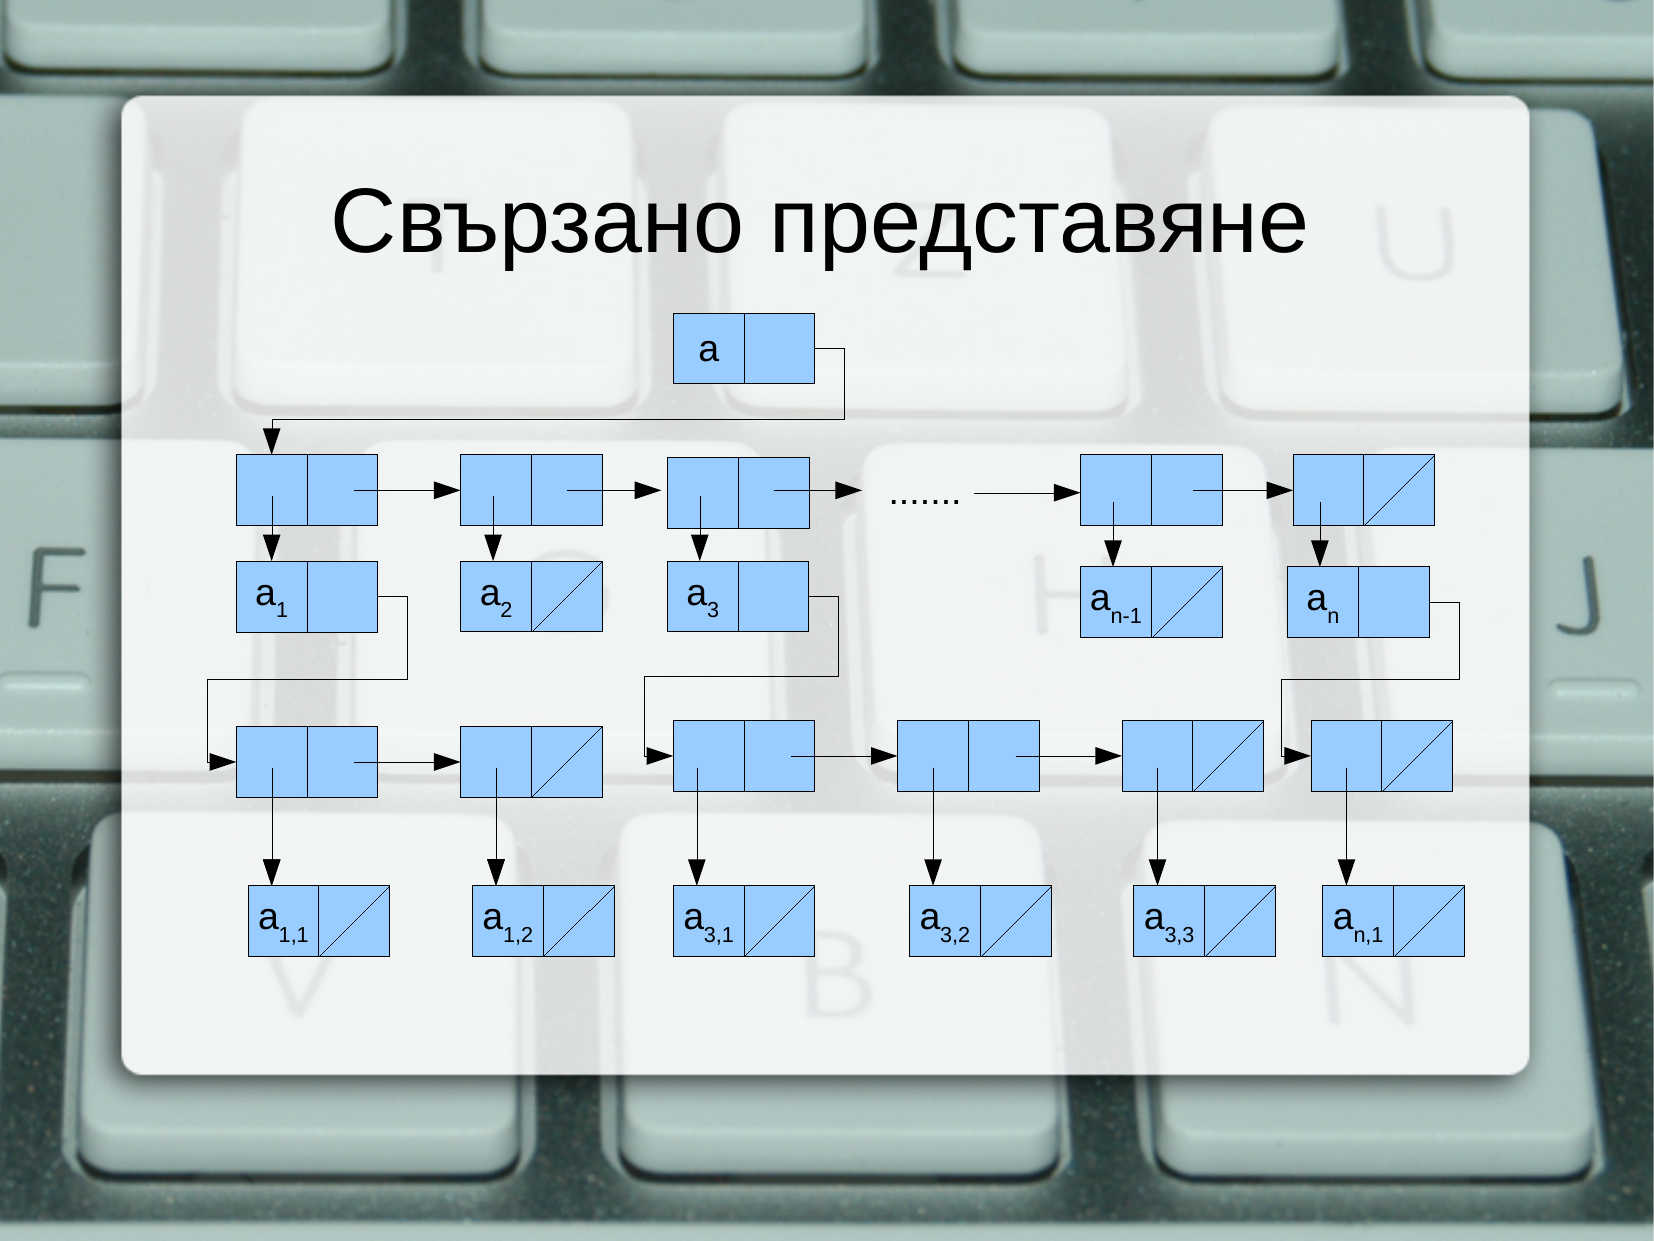

# Свързано представяне
a
.......
a2
a3
a1
an-1
an
a21
a1,2
a20
a1,1
a3,1
a3,2
a3,3
an,1